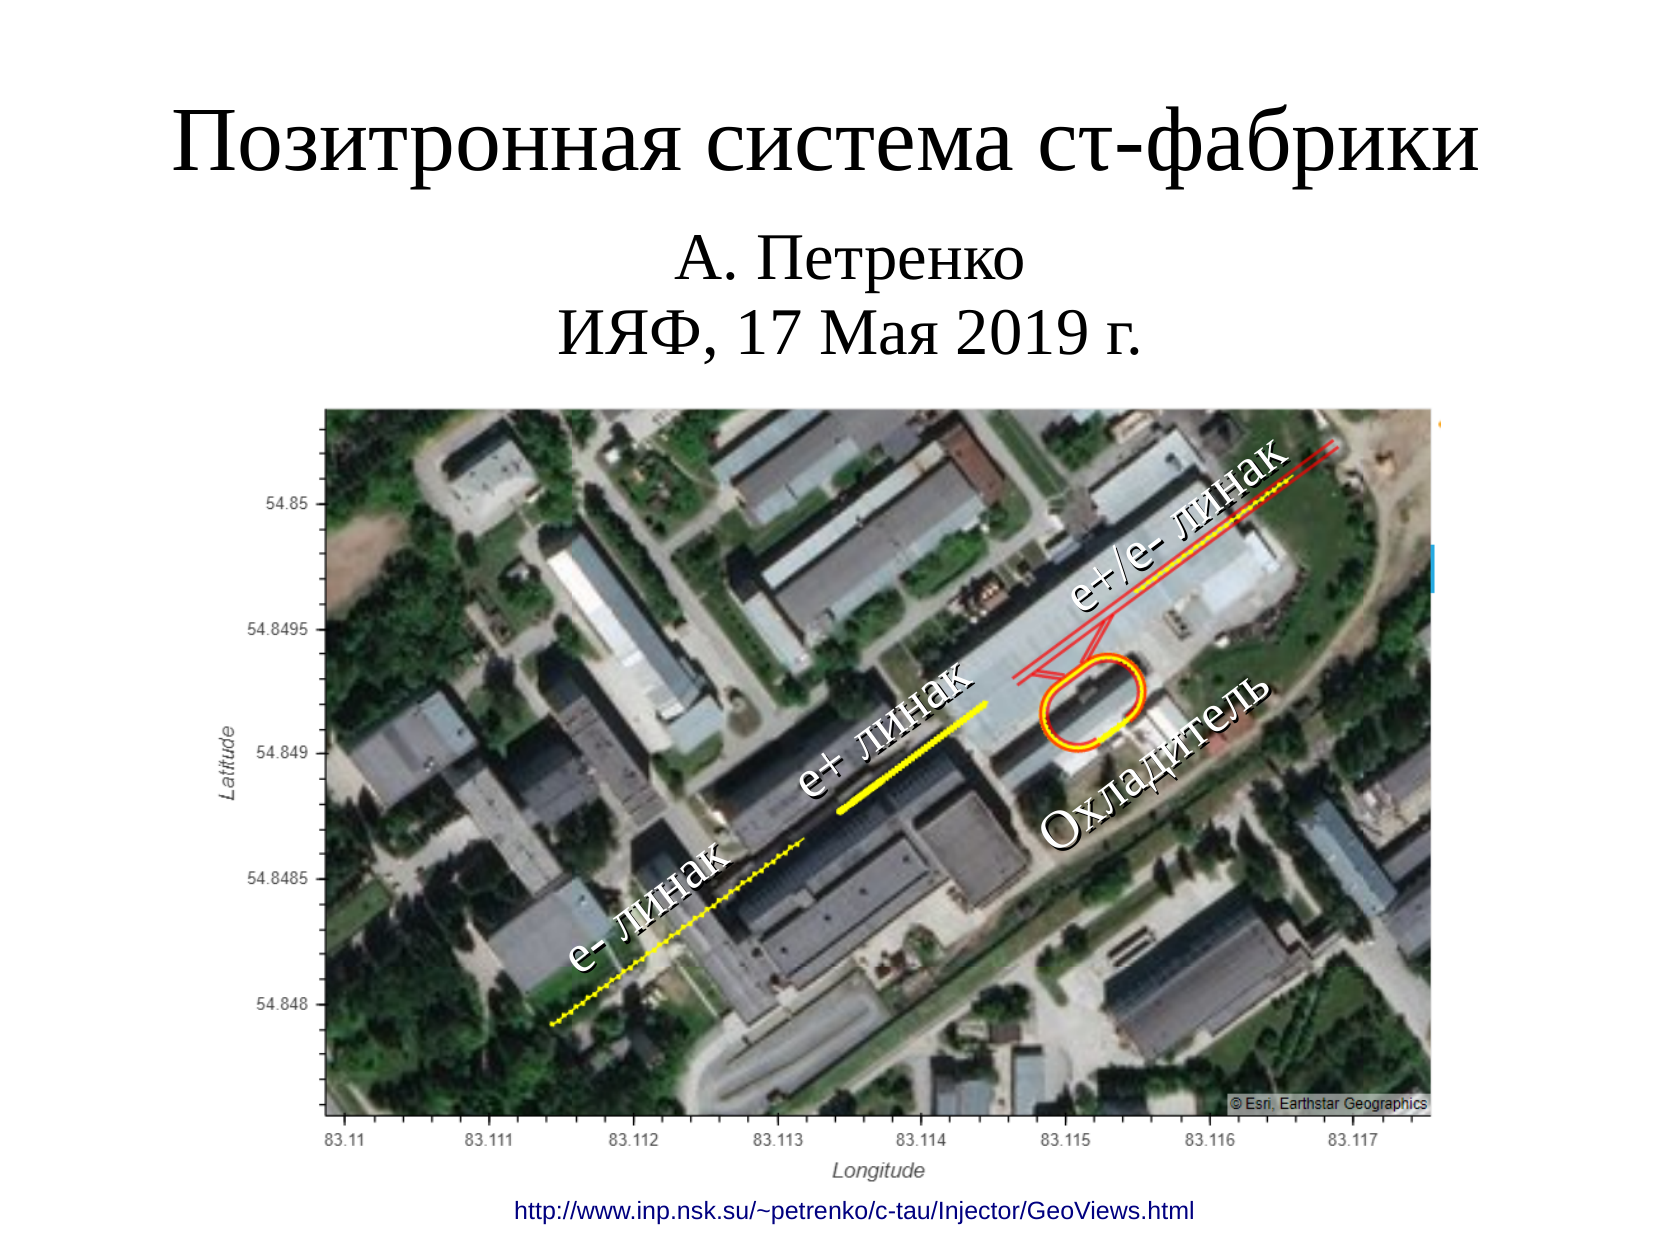

# Позитронная система cτ-фабрики
А. Петренко
ИЯФ, 17 Мая 2019 г.
e+/e- линак
e+ линак
Охладитель
e- линак
http://www.inp.nsk.su/~petrenko/c-tau/Injector/GeoViews.html